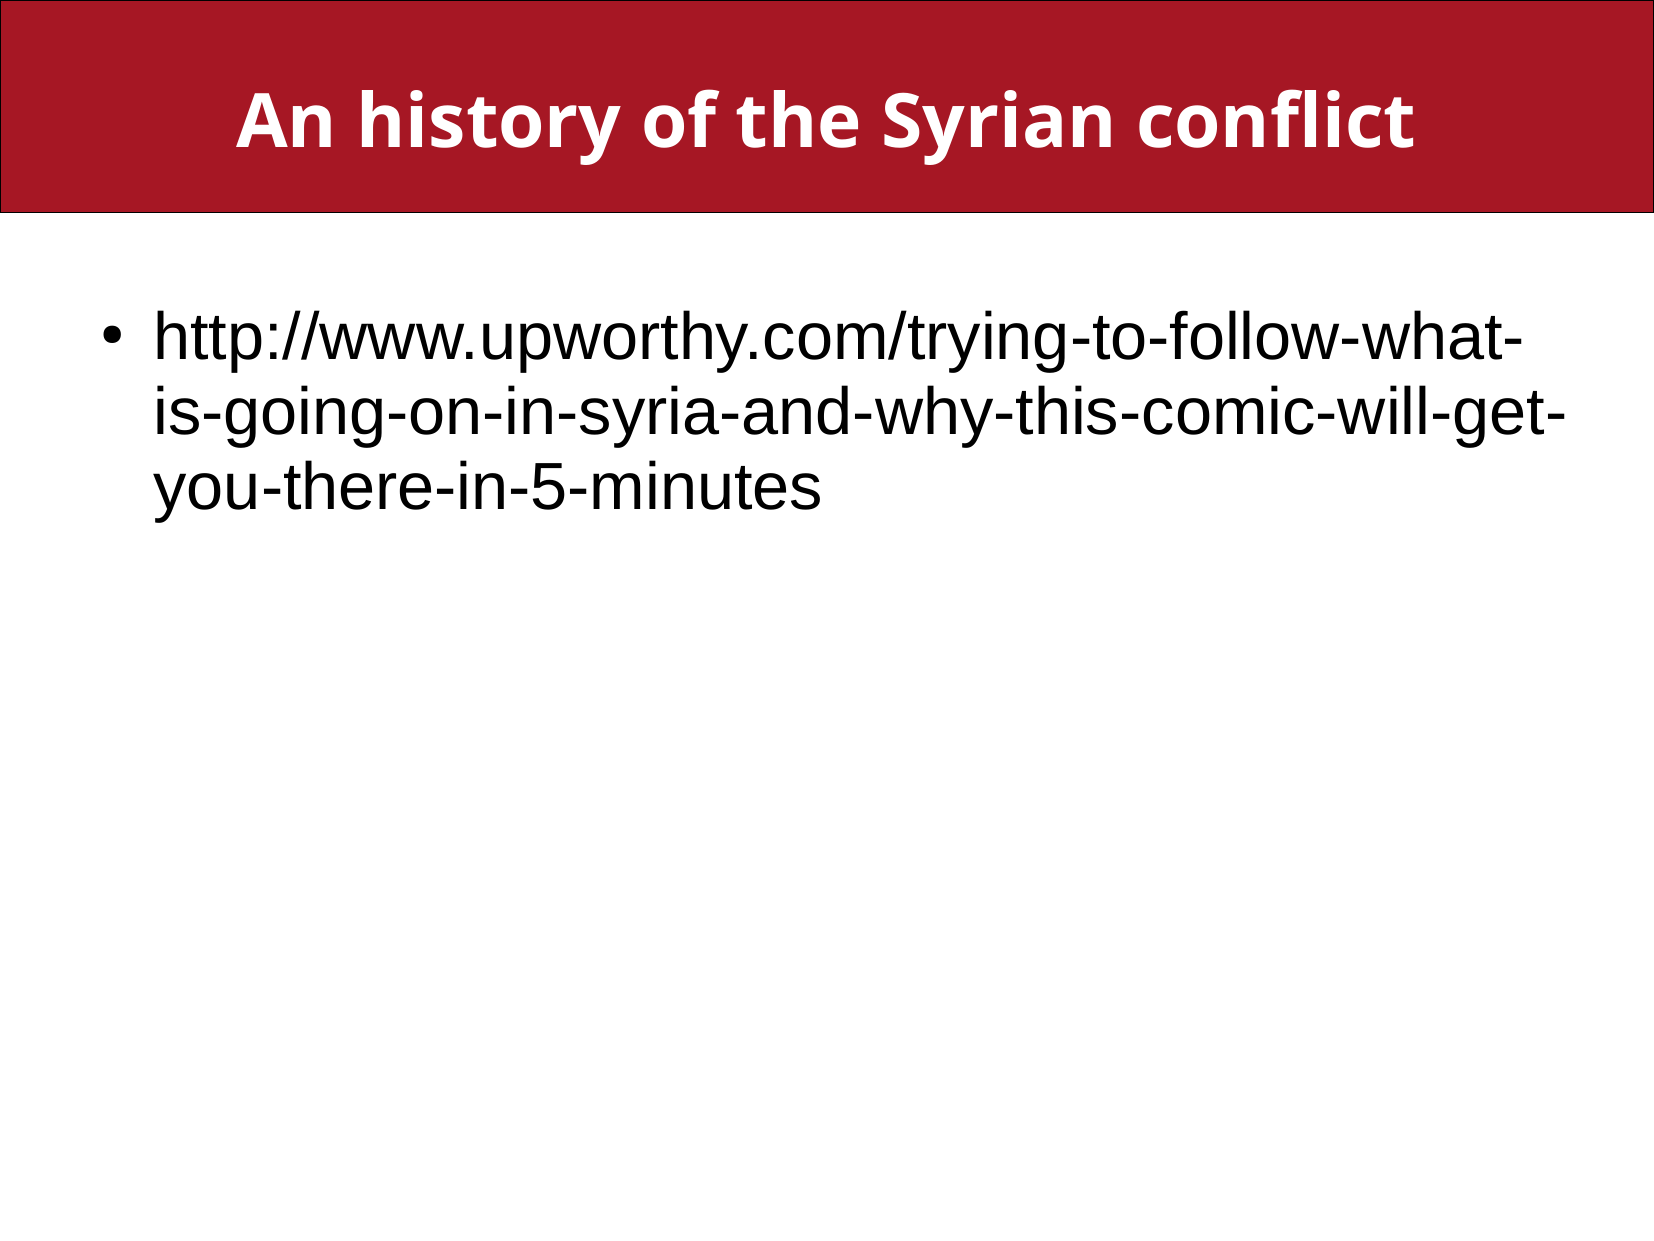

# An history of the Syrian conflict
http://www.upworthy.com/trying-to-follow-what-is-going-on-in-syria-and-why-this-comic-will-get-you-there-in-5-minutes